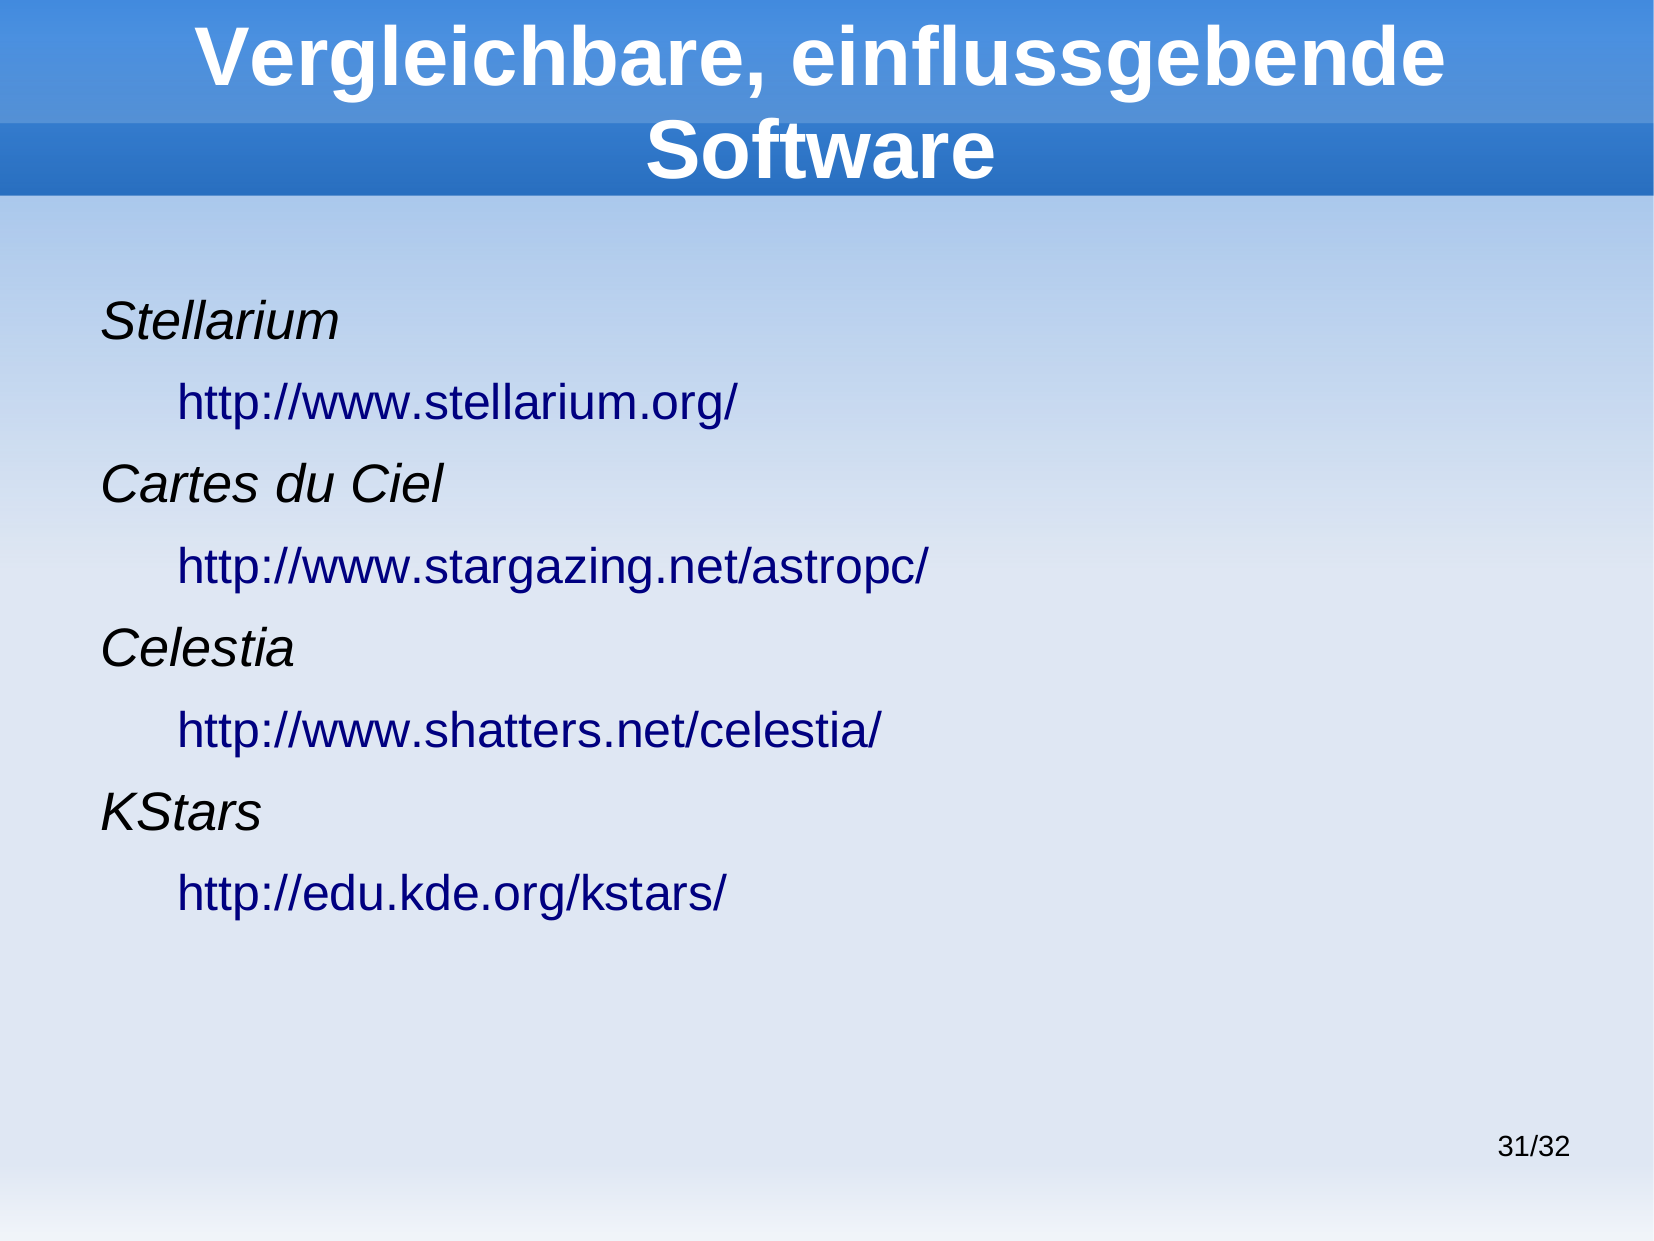

# Vergleichbare, einflussgebende Software
Stellarium
http://www.stellarium.org/
Cartes du Ciel
http://www.stargazing.net/astropc/
Celestia
http://www.shatters.net/celestia/
KStars
http://edu.kde.org/kstars/
31